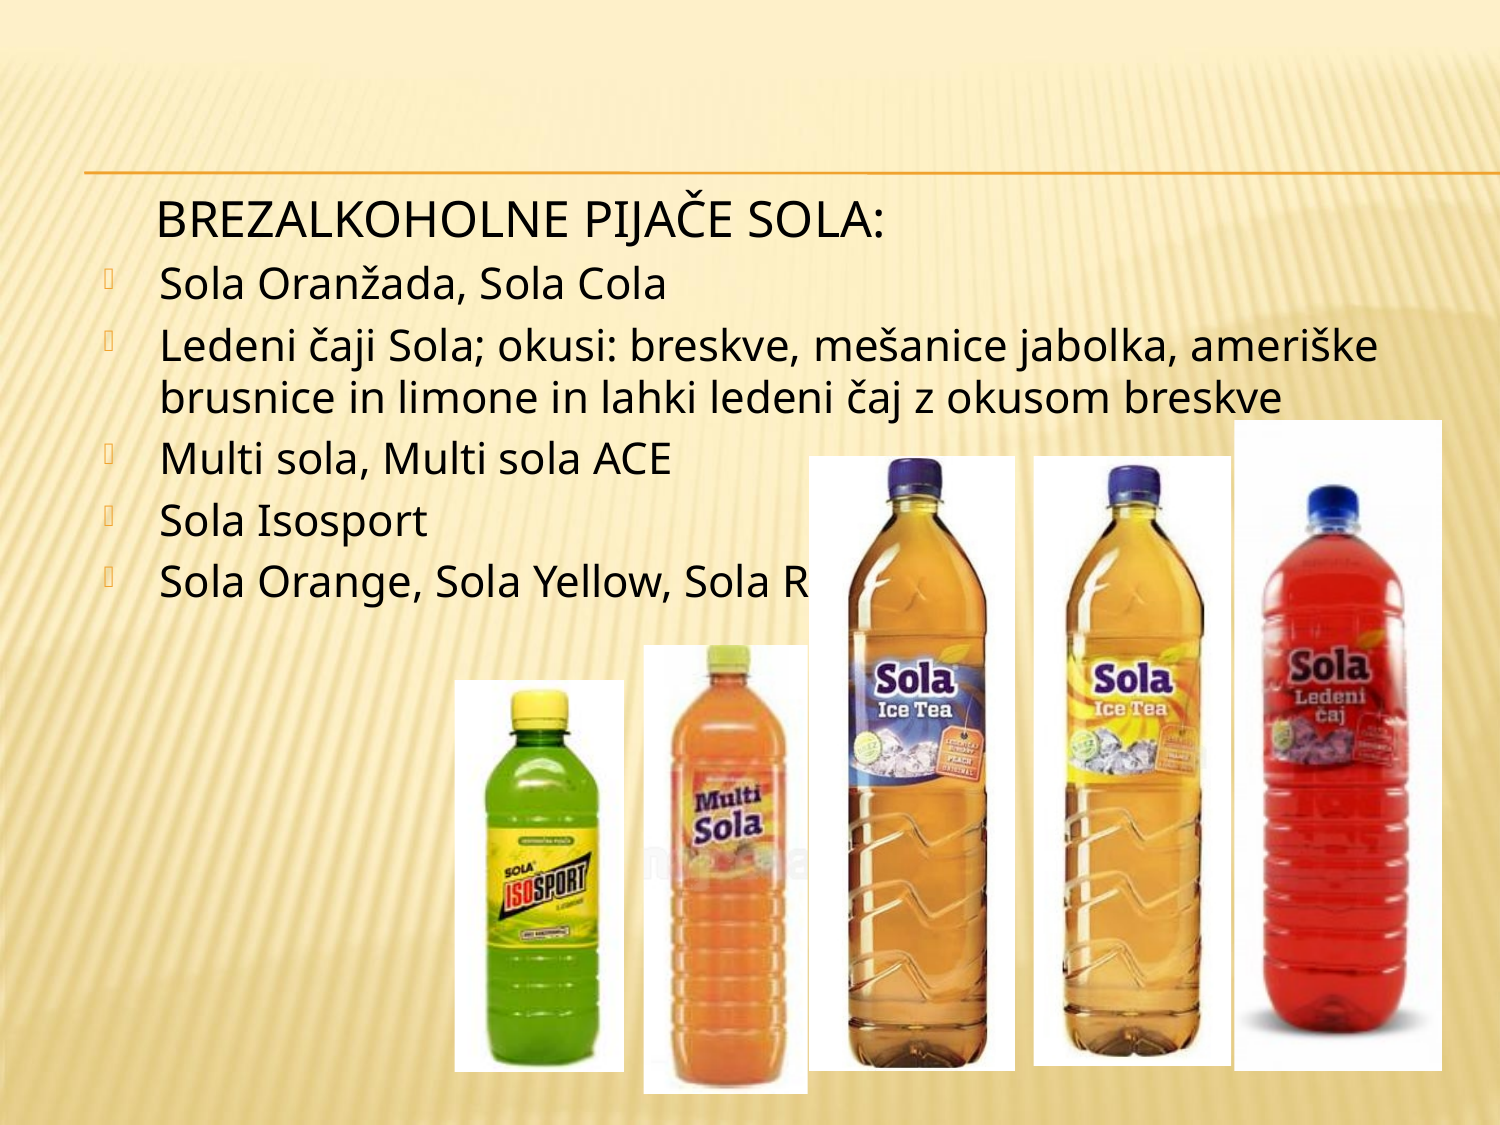

# BREZALKOHOLNE PIJAČE SOLA:
Sola Oranžada, Sola Cola
Ledeni čaji Sola; okusi: breskve, mešanice jabolka, ameriške brusnice in limone in lahki ledeni čaj z okusom breskve
Multi sola, Multi sola ACE
Sola Isosport
Sola Orange, Sola Yellow, Sola Red